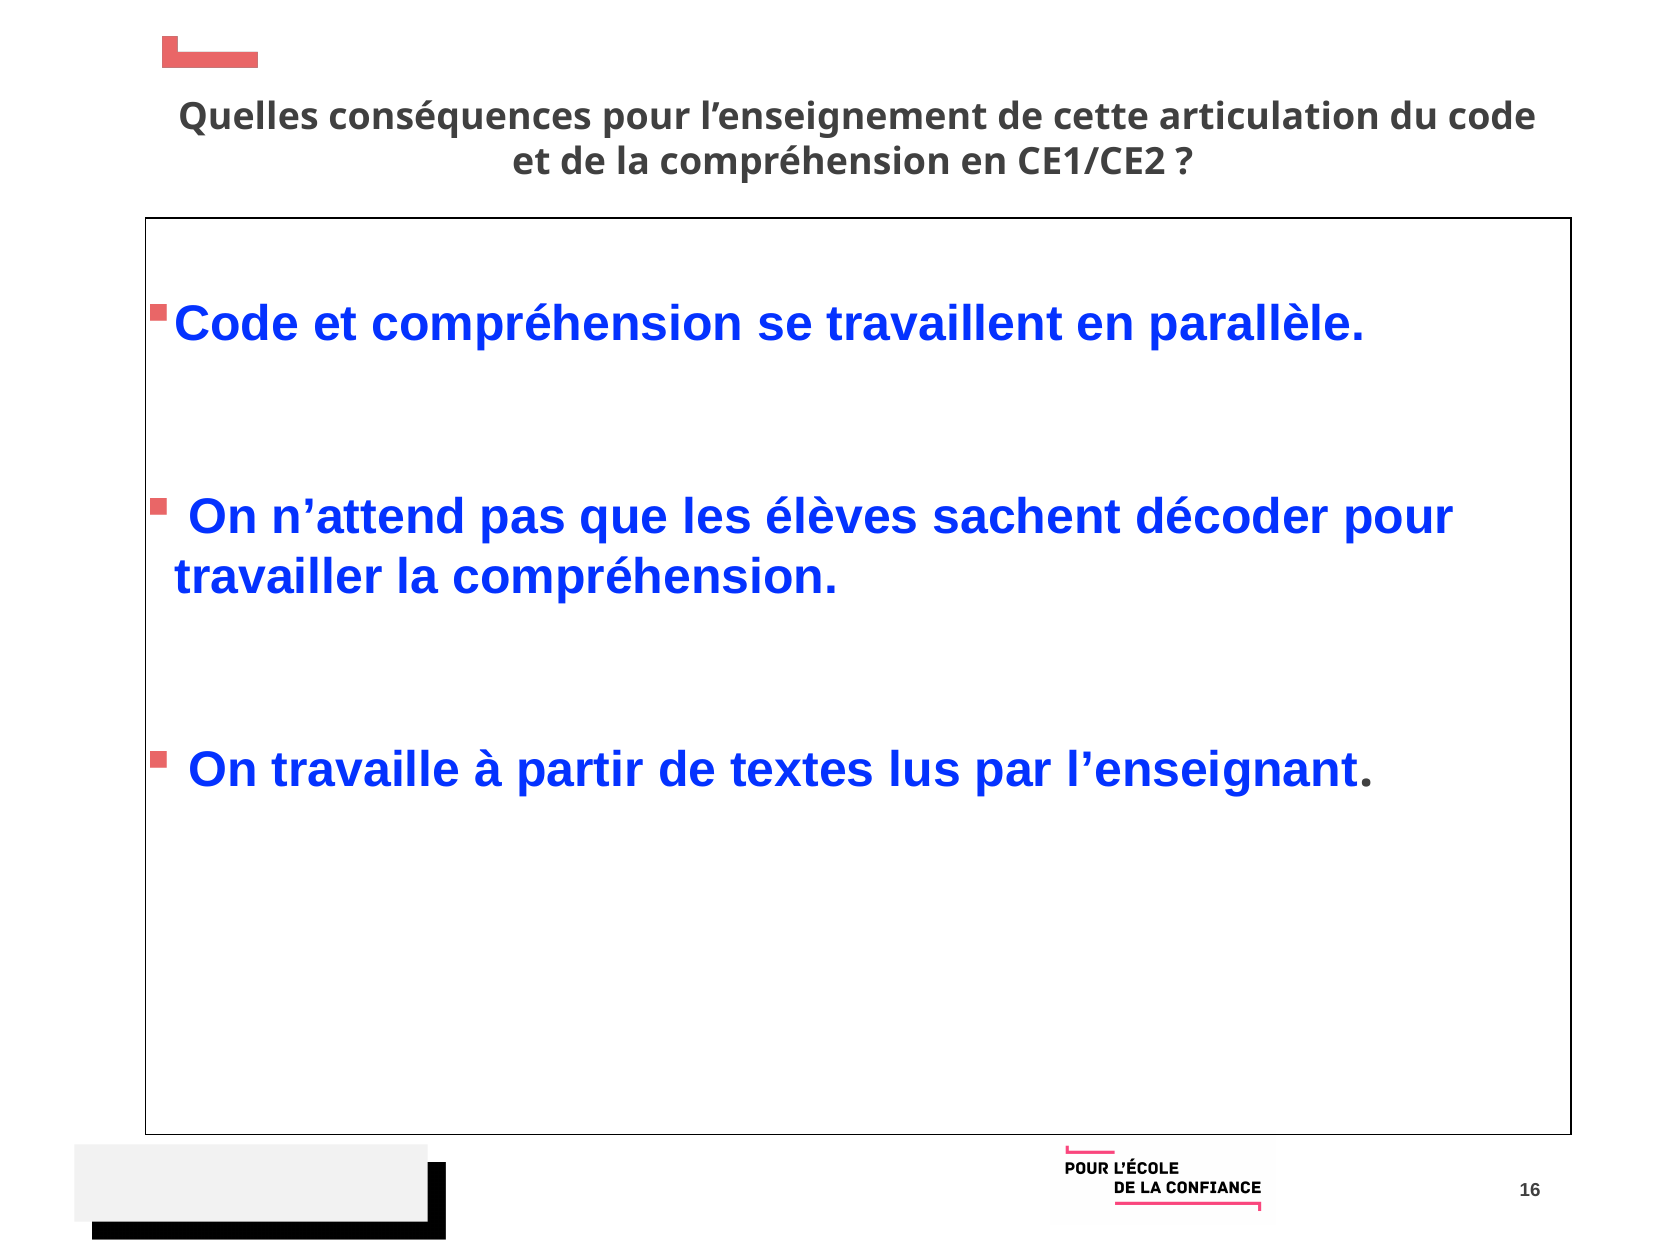

# Quelles conséquences pour l’enseignement de cette articulation du code et de la compréhension en CE1/CE2 ?
Code et compréhension se travaillent en parallèle.
 On n’attend pas que les élèves sachent décoder pour travailler la compréhension.
 On travaille à partir de textes lus par l’enseignant.